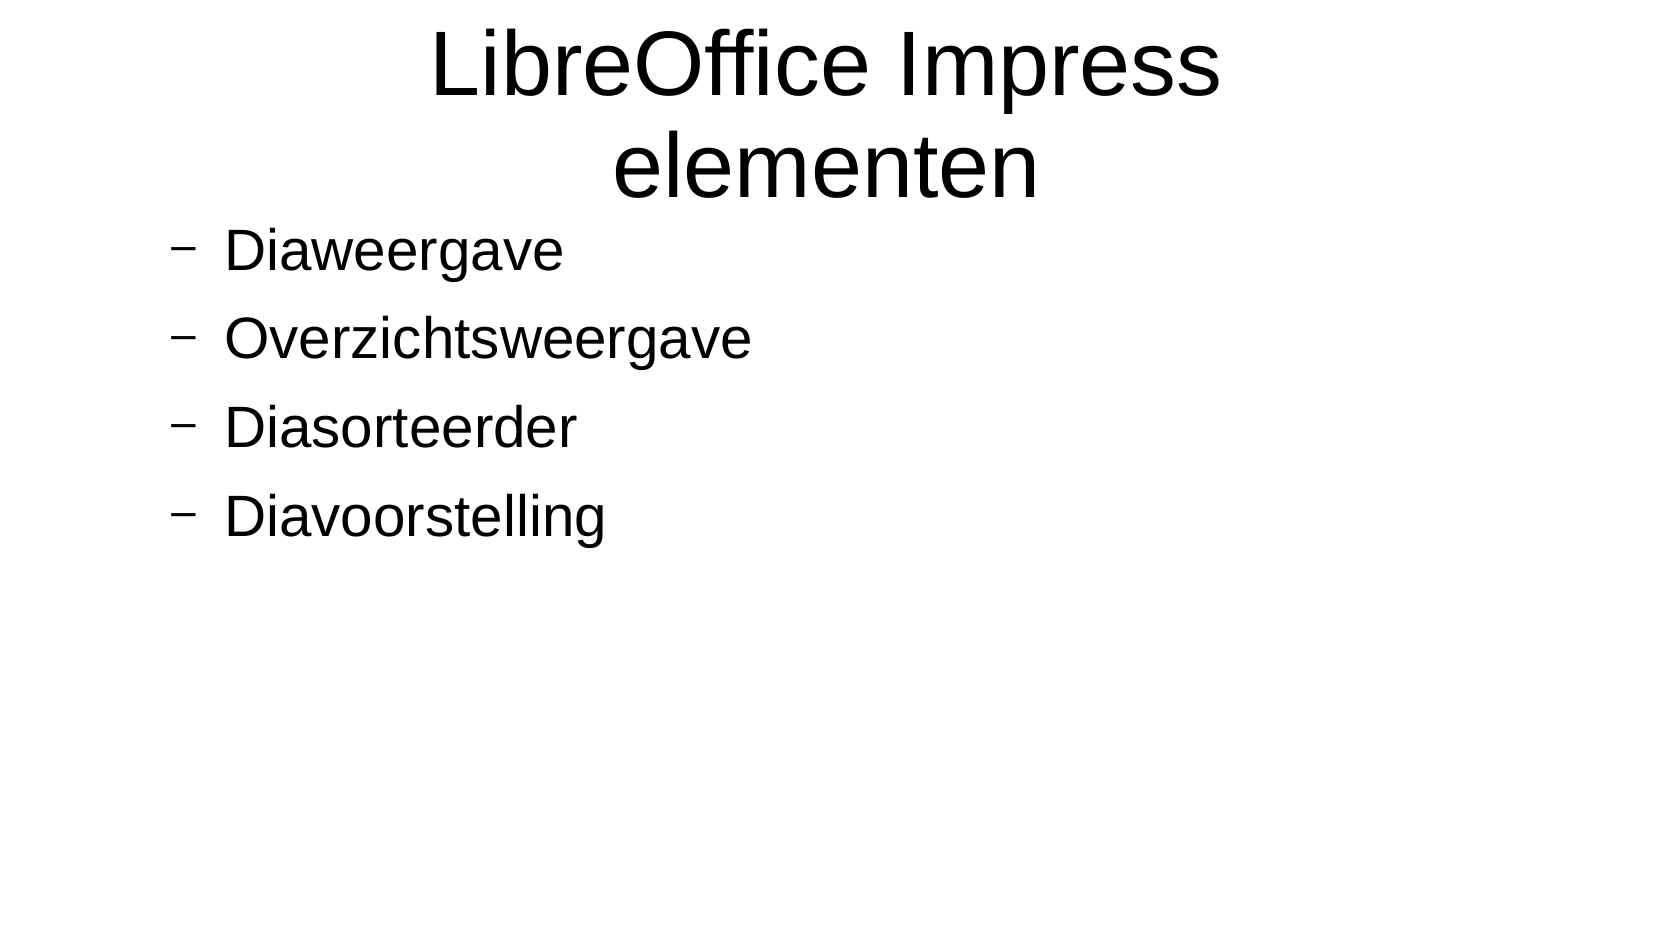

# LibreOffice Impress elementen
Diaweergave
Overzichtsweergave
Diasorteerder
Diavoorstelling